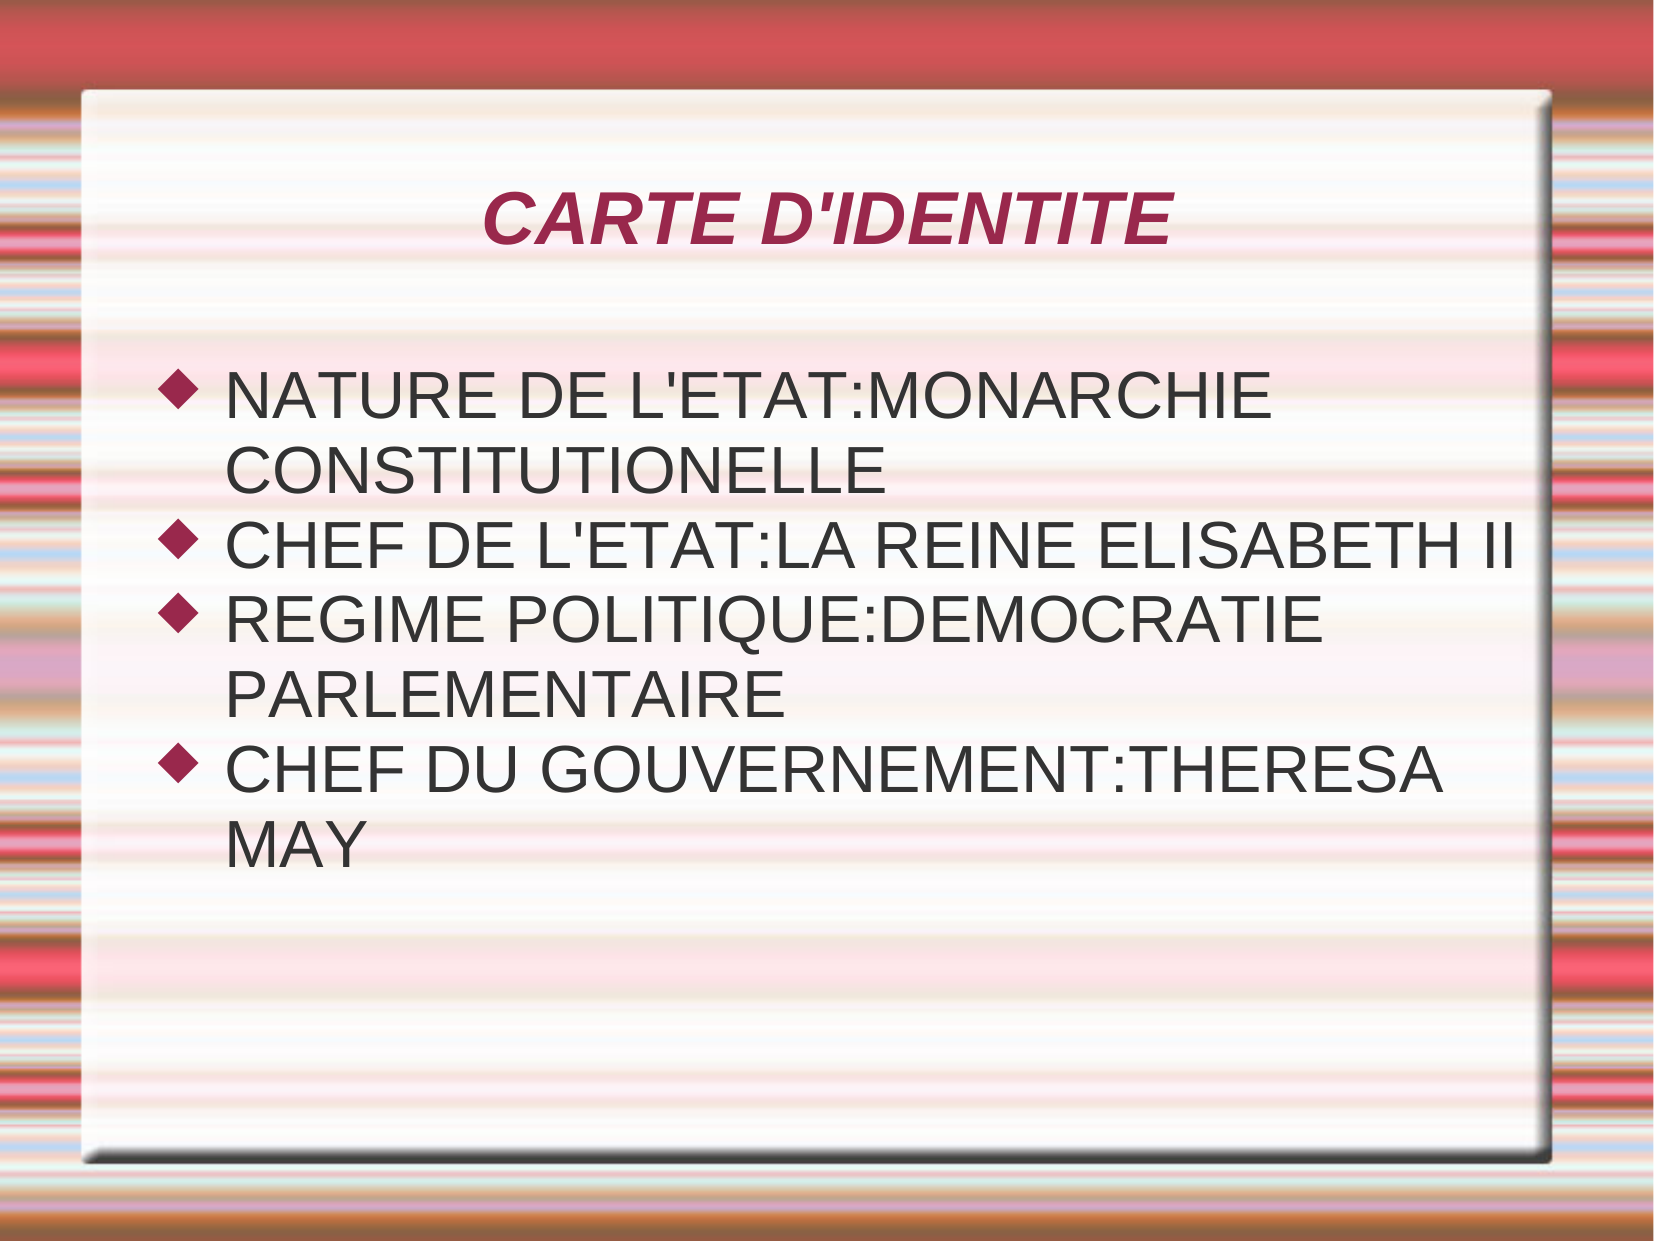

# CARTE D'IDENTITE
NATURE DE L'ETAT:MONARCHIE CONSTITUTIONELLE
CHEF DE L'ETAT:LA REINE ELISABETH II
REGIME POLITIQUE:DEMOCRATIE PARLEMENTAIRE
CHEF DU GOUVERNEMENT:THERESA MAY